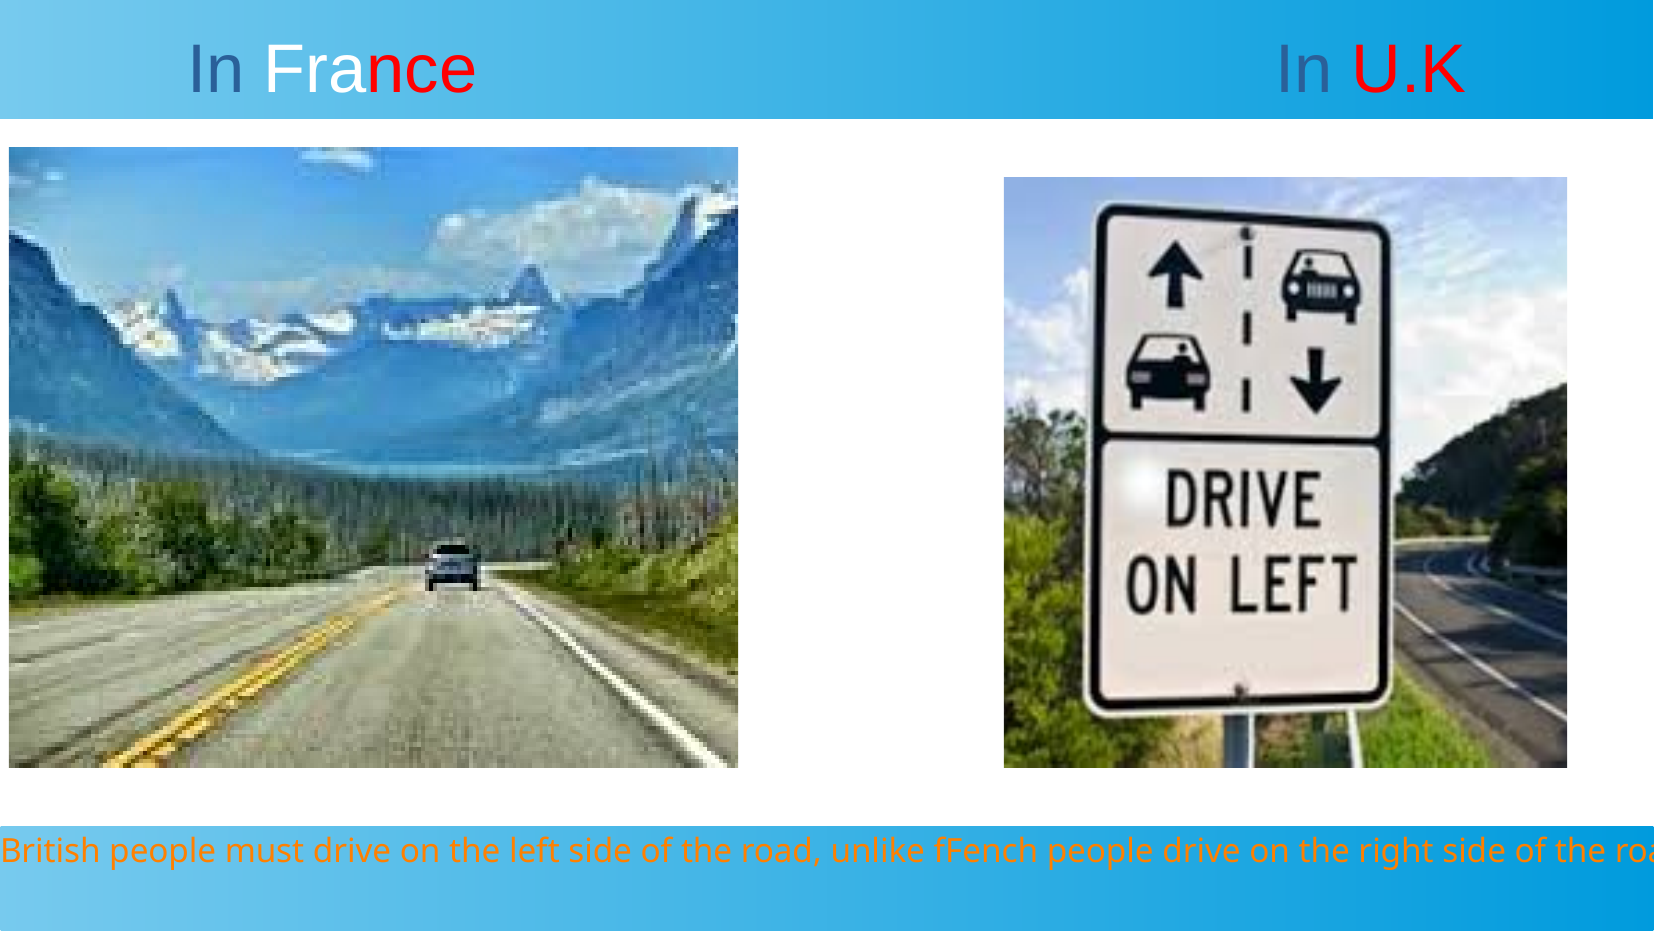

# In France In U.K
British people must drive on the left side of the road, unlike fFench people drive on the right side of the road